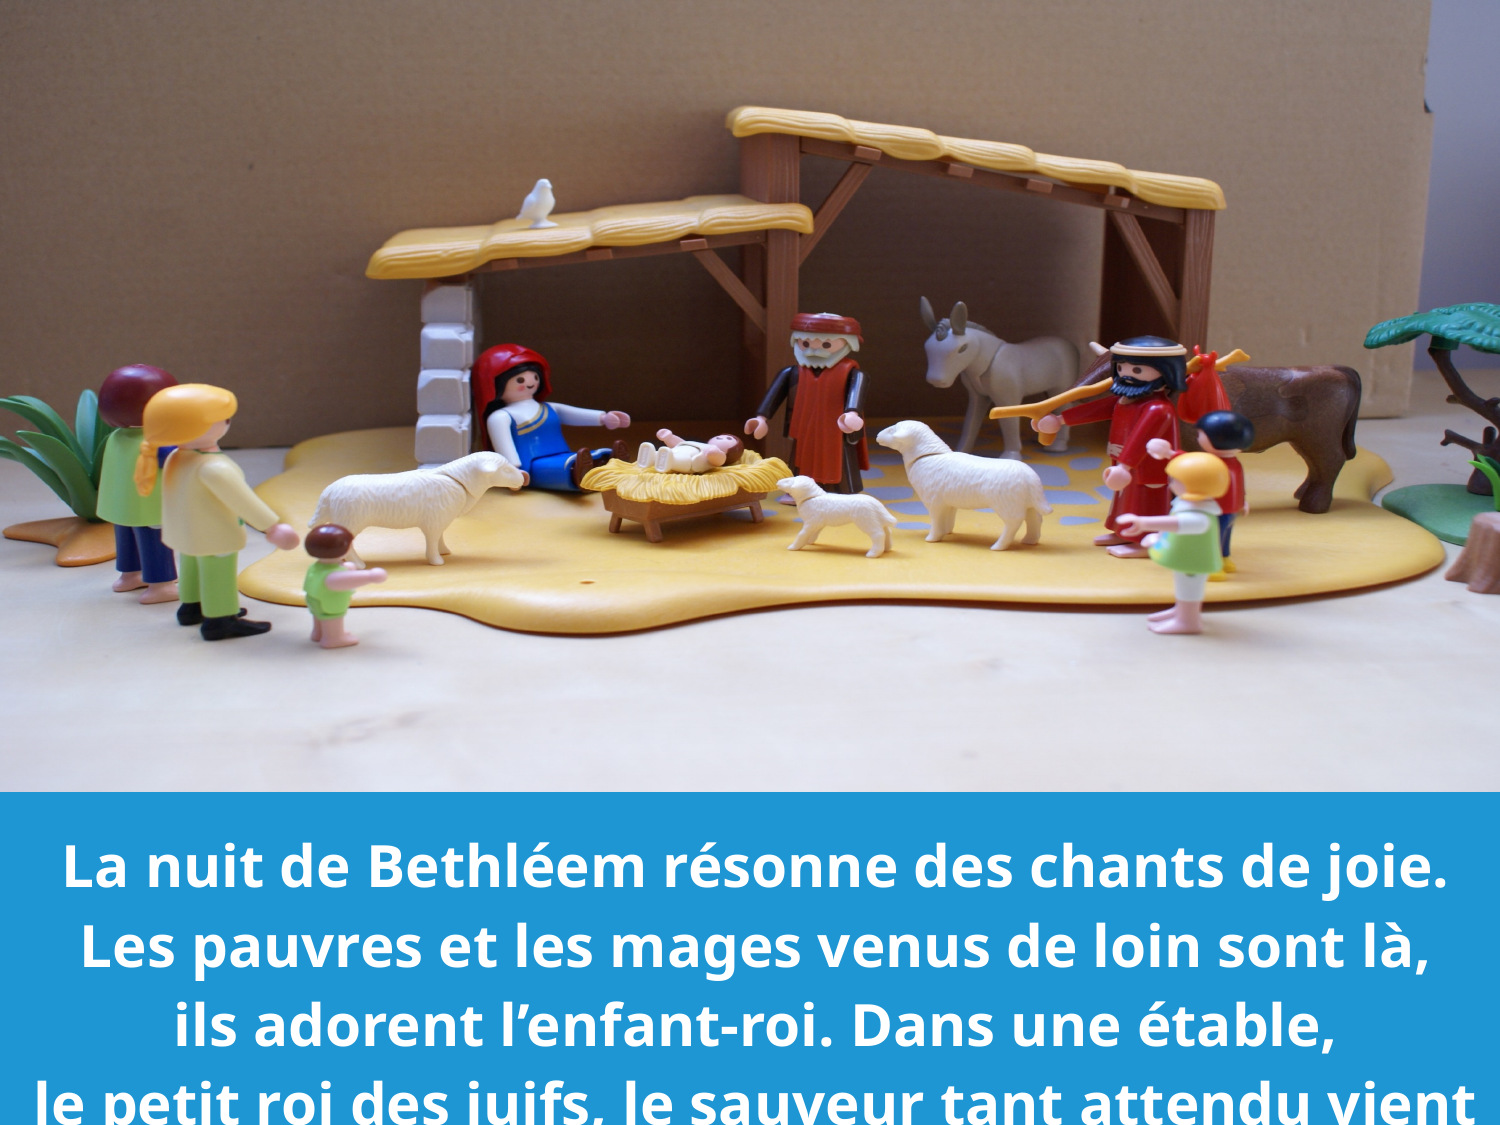

La nuit de Bethléem résonne des chants de joie.
Les pauvres et les mages venus de loin sont là,
ils adorent l’enfant-roi. Dans une étable,
le petit roi des juifs, le sauveur tant attendu vient de naître.